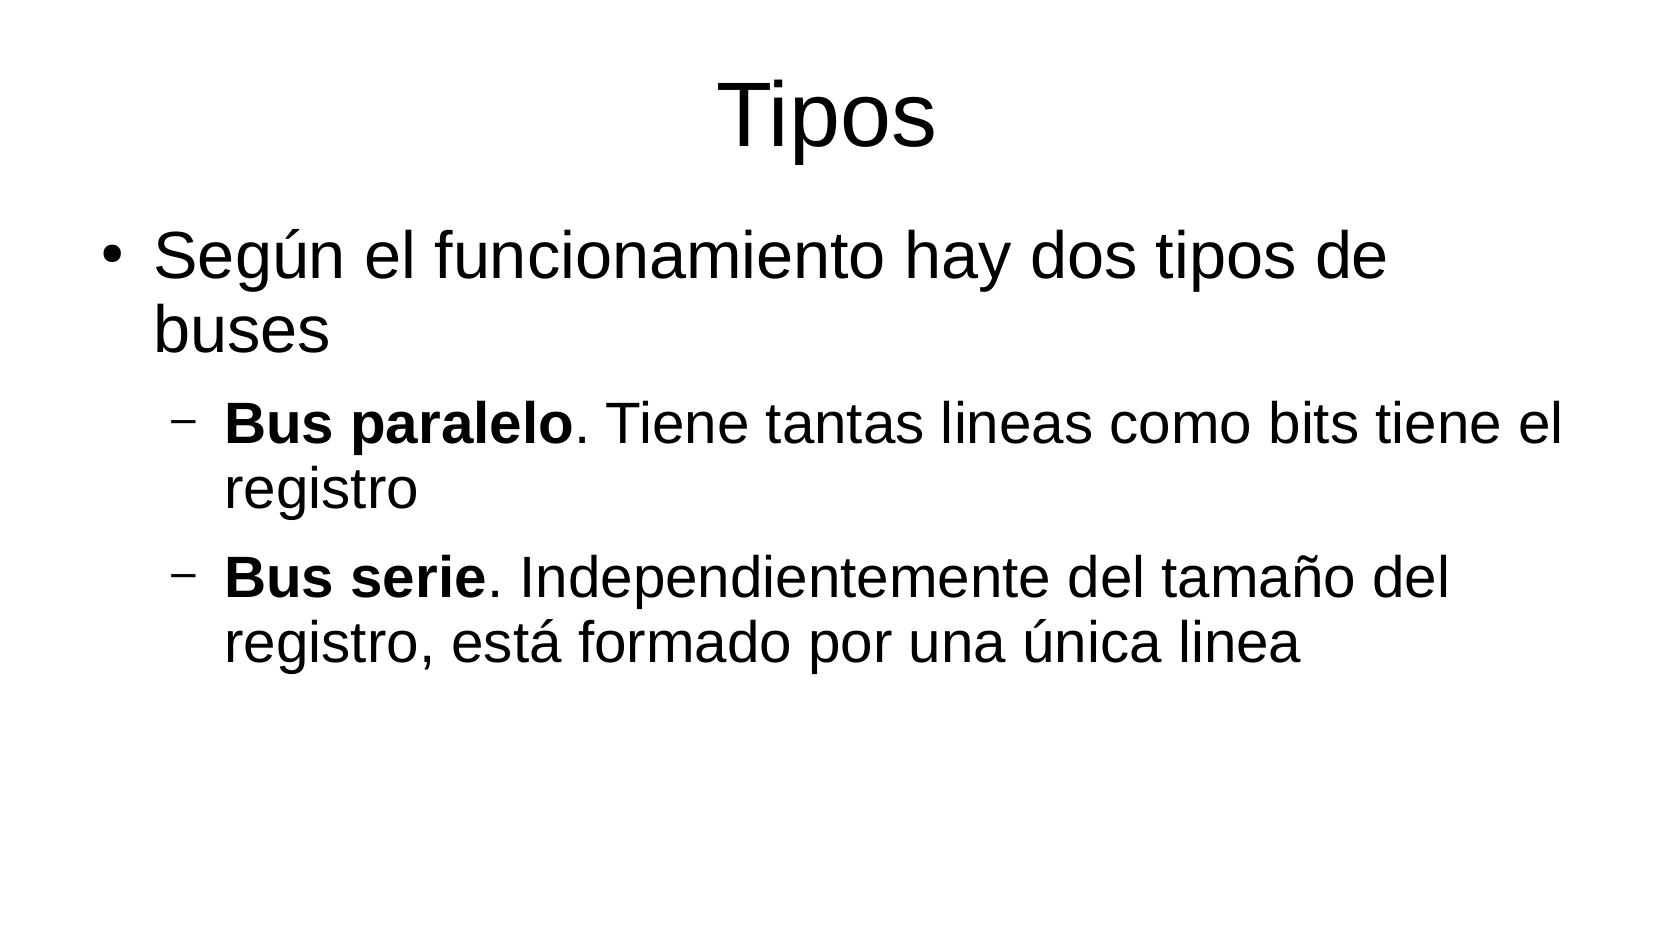

# Tipos
Según el funcionamiento hay dos tipos de buses
Bus paralelo. Tiene tantas lineas como bits tiene el registro
Bus serie. Independientemente del tamaño del registro, está formado por una única linea